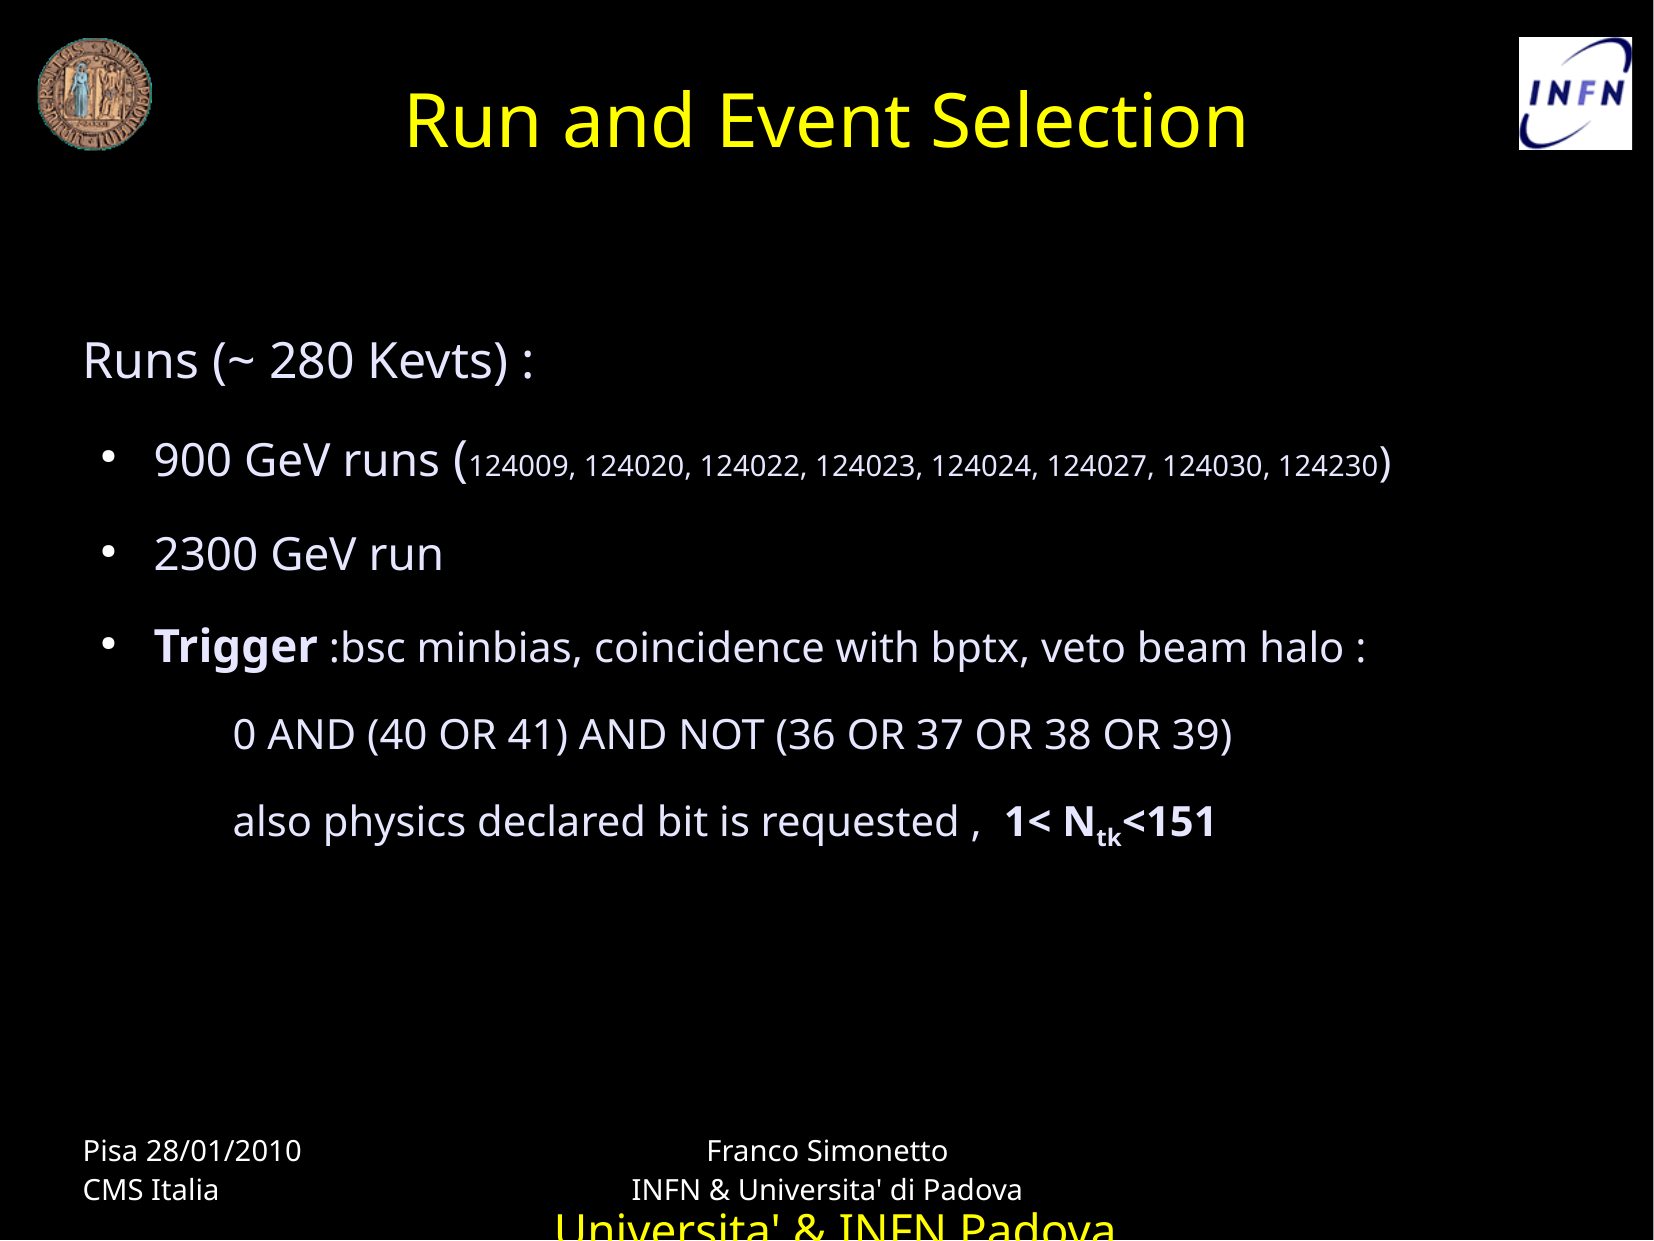

# Run and Event Selection
Runs (~ 280 Kevts) :
900 GeV runs (124009, 124020, 124022, 124023, 124024, 124027, 124030, 124230)
2300 GeV run
Trigger :bsc minbias, coincidence with bptx, veto beam halo :
0 AND (40 OR 41) AND NOT (36 OR 37 OR 38 OR 39)
also physics declared bit is requested , 1< Ntk<151